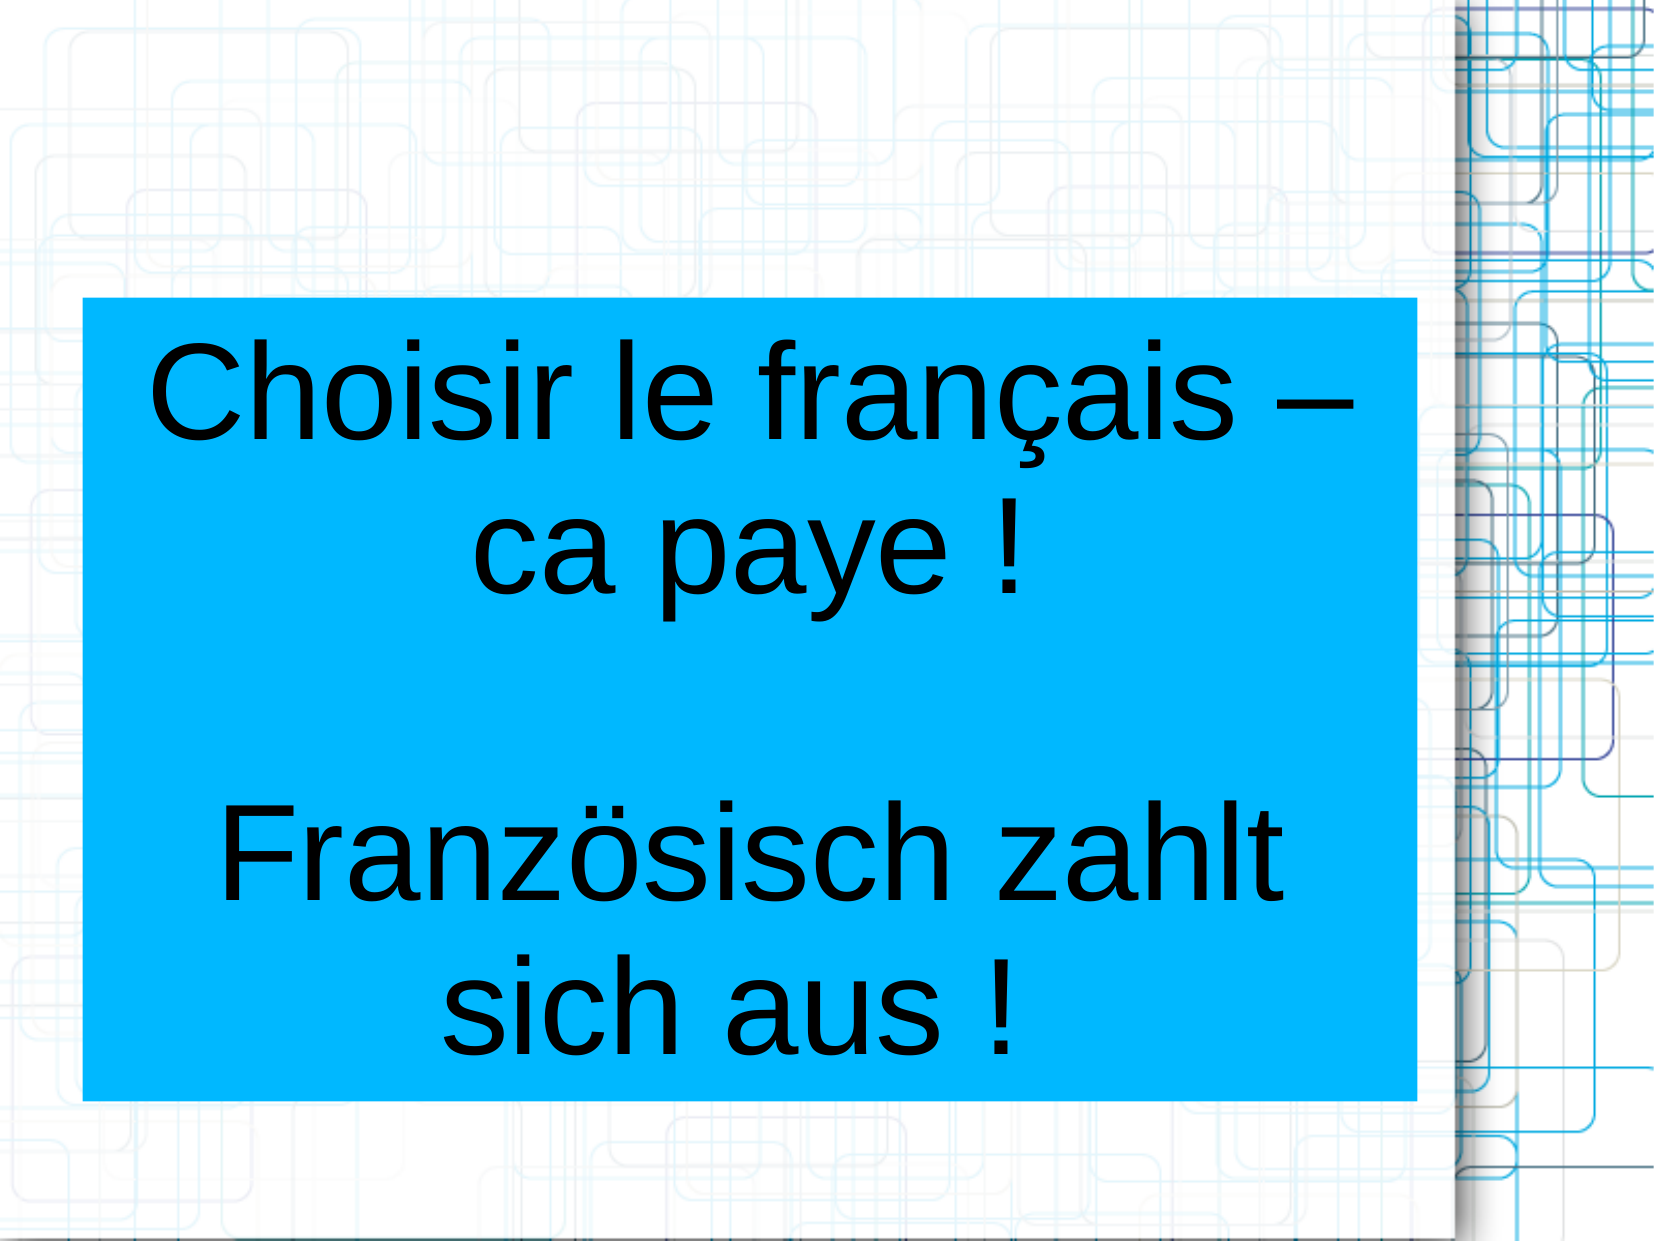

Choisir le français – ca paye !
Französisch zahlt sich aus !